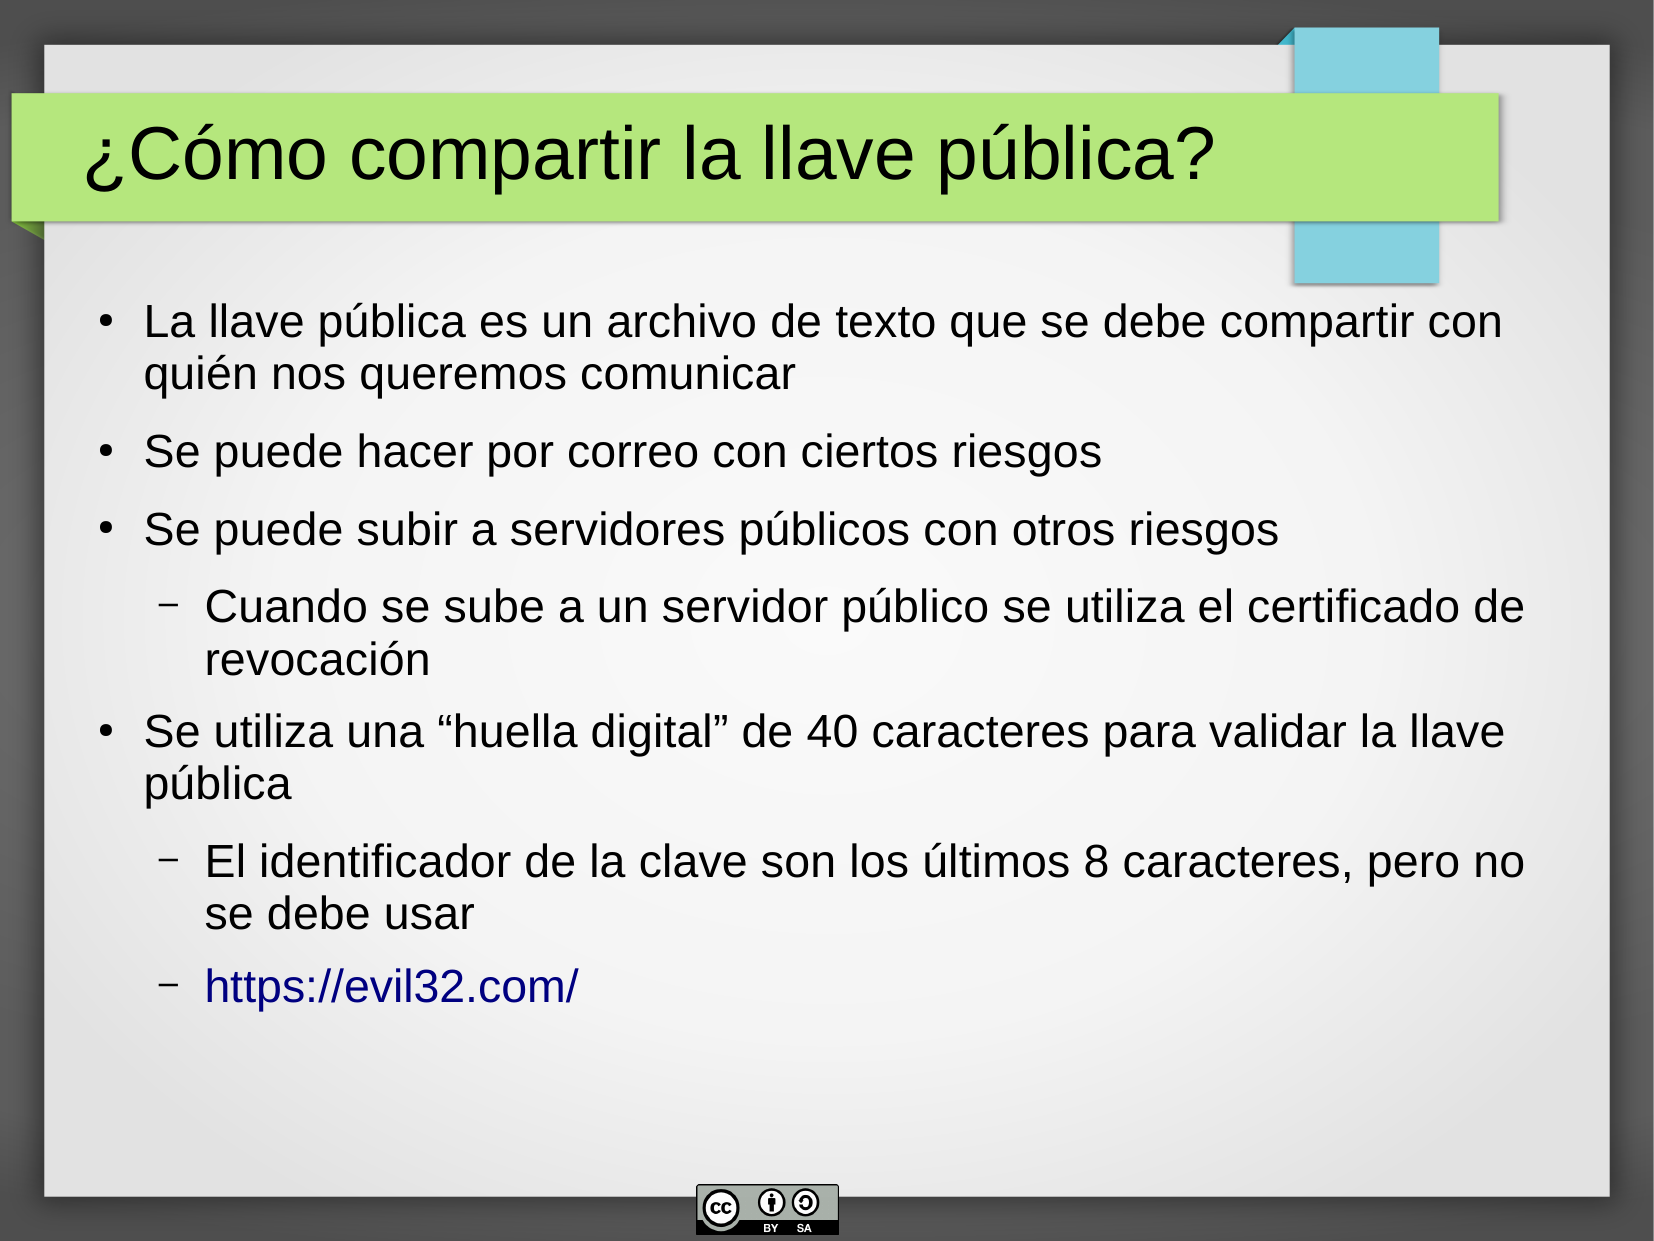

# ¿Cómo compartir la llave pública?
La llave pública es un archivo de texto que se debe compartir con quién nos queremos comunicar
Se puede hacer por correo con ciertos riesgos
Se puede subir a servidores públicos con otros riesgos
Cuando se sube a un servidor público se utiliza el certificado de revocación
Se utiliza una “huella digital” de 40 caracteres para validar la llave pública
El identificador de la clave son los últimos 8 caracteres, pero no se debe usar
https://evil32.com/